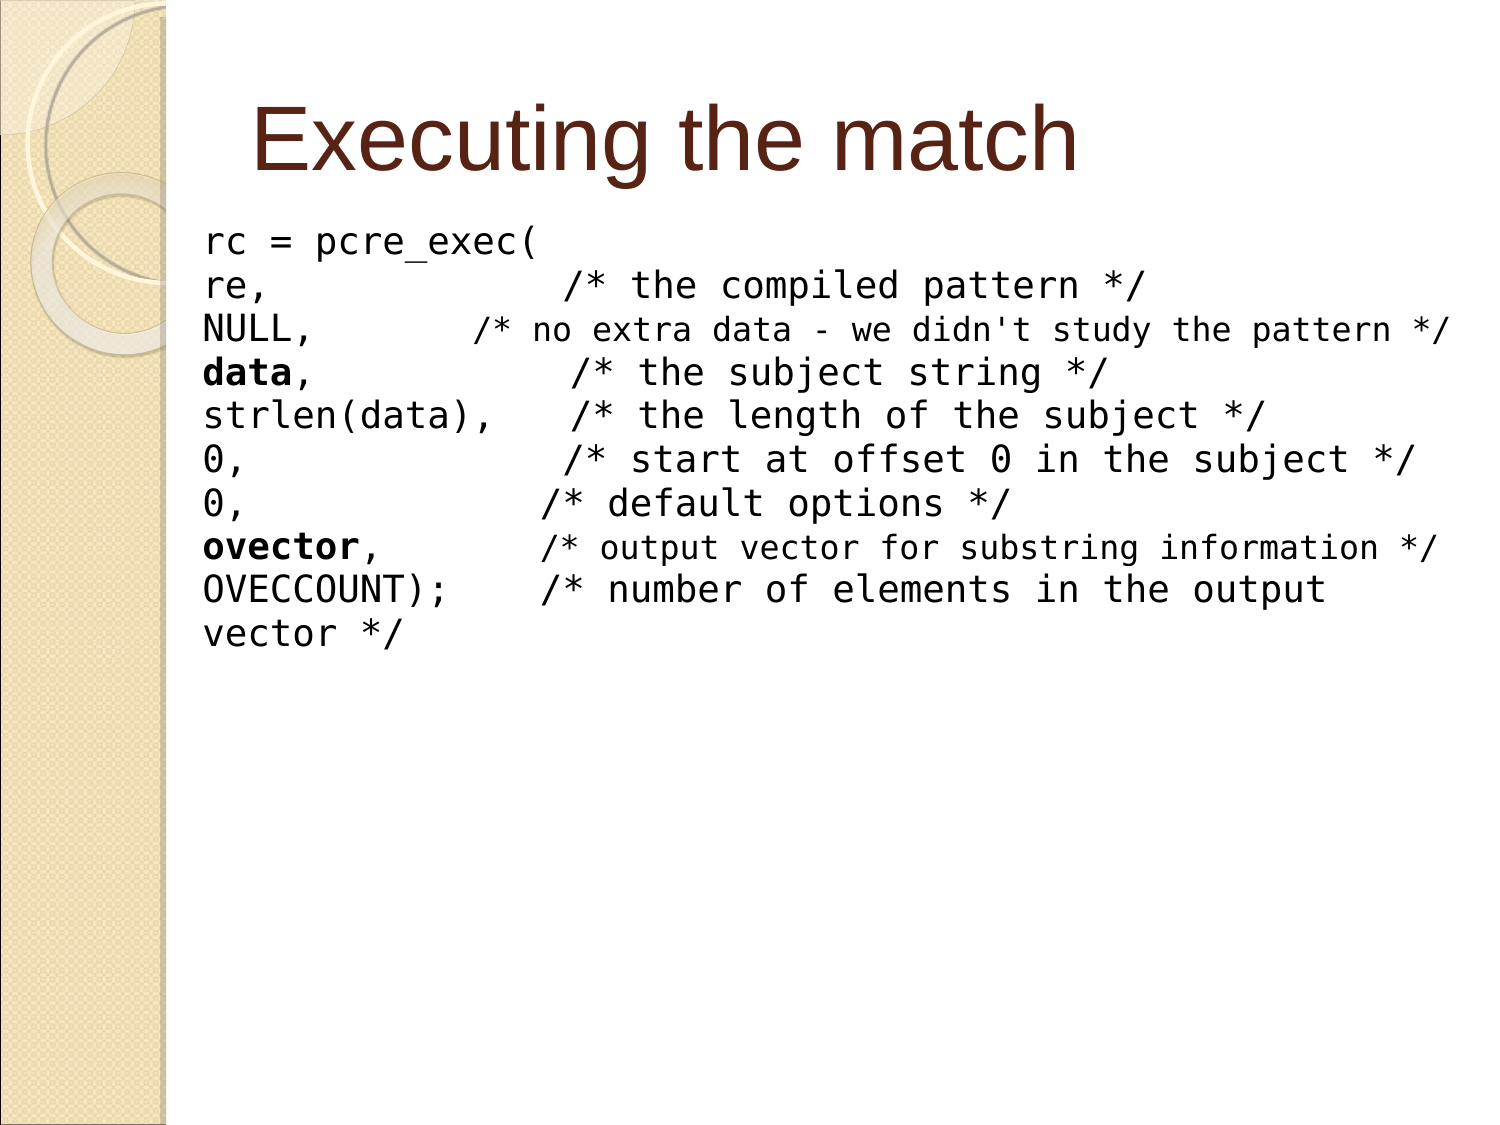

# Executing the match
rc = pcre_exec(
re, /* the compiled pattern */
NULL, /* no extra data - we didn't study the pattern */
data,		 /* the subject string */
strlen(data),	 /* the length of the subject */
0, /* start at offset 0 in the subject */
0, /* default options */
ovector, /* output vector for substring information */
OVECCOUNT); /* number of elements in the output vector */